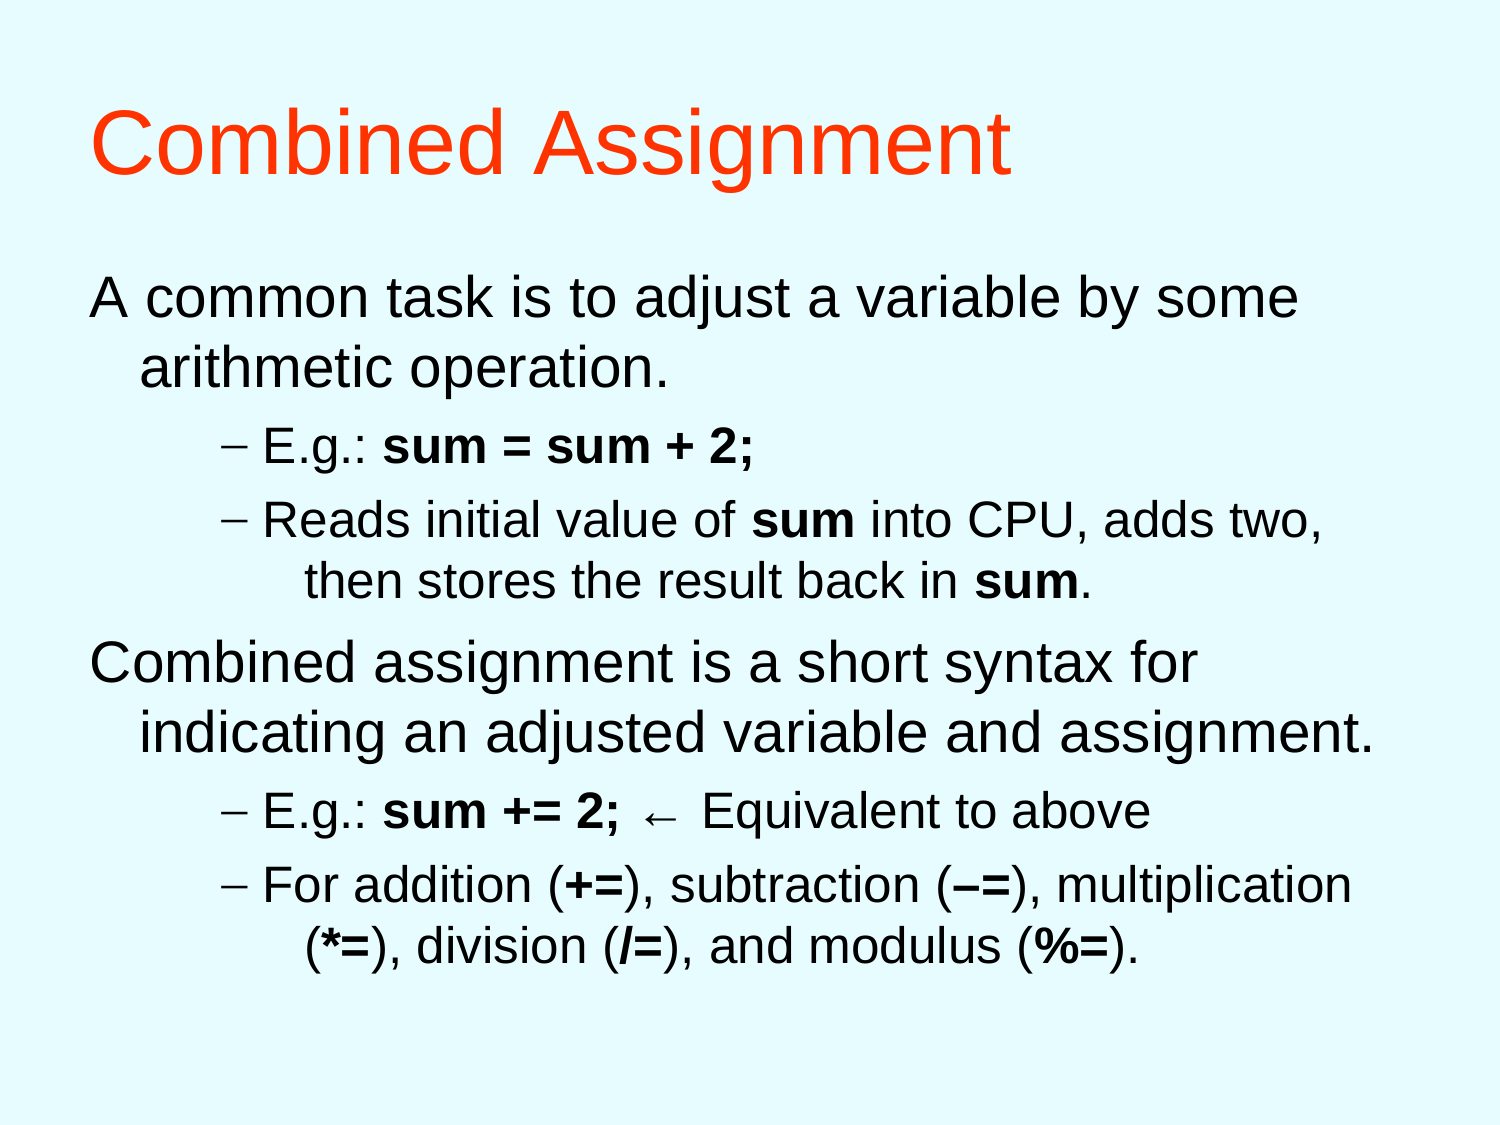

# Combined Assignment
A common task is to adjust a variable by some arithmetic operation.
E.g.: sum = sum + 2;
Reads initial value of sum into CPU, adds two, then stores the result back in sum.
Combined assignment is a short syntax for indicating an adjusted variable and assignment.
E.g.: sum += 2; ← Equivalent to above
For addition (+=), subtraction (–=), multiplication (*=), division (/=), and modulus (%=).